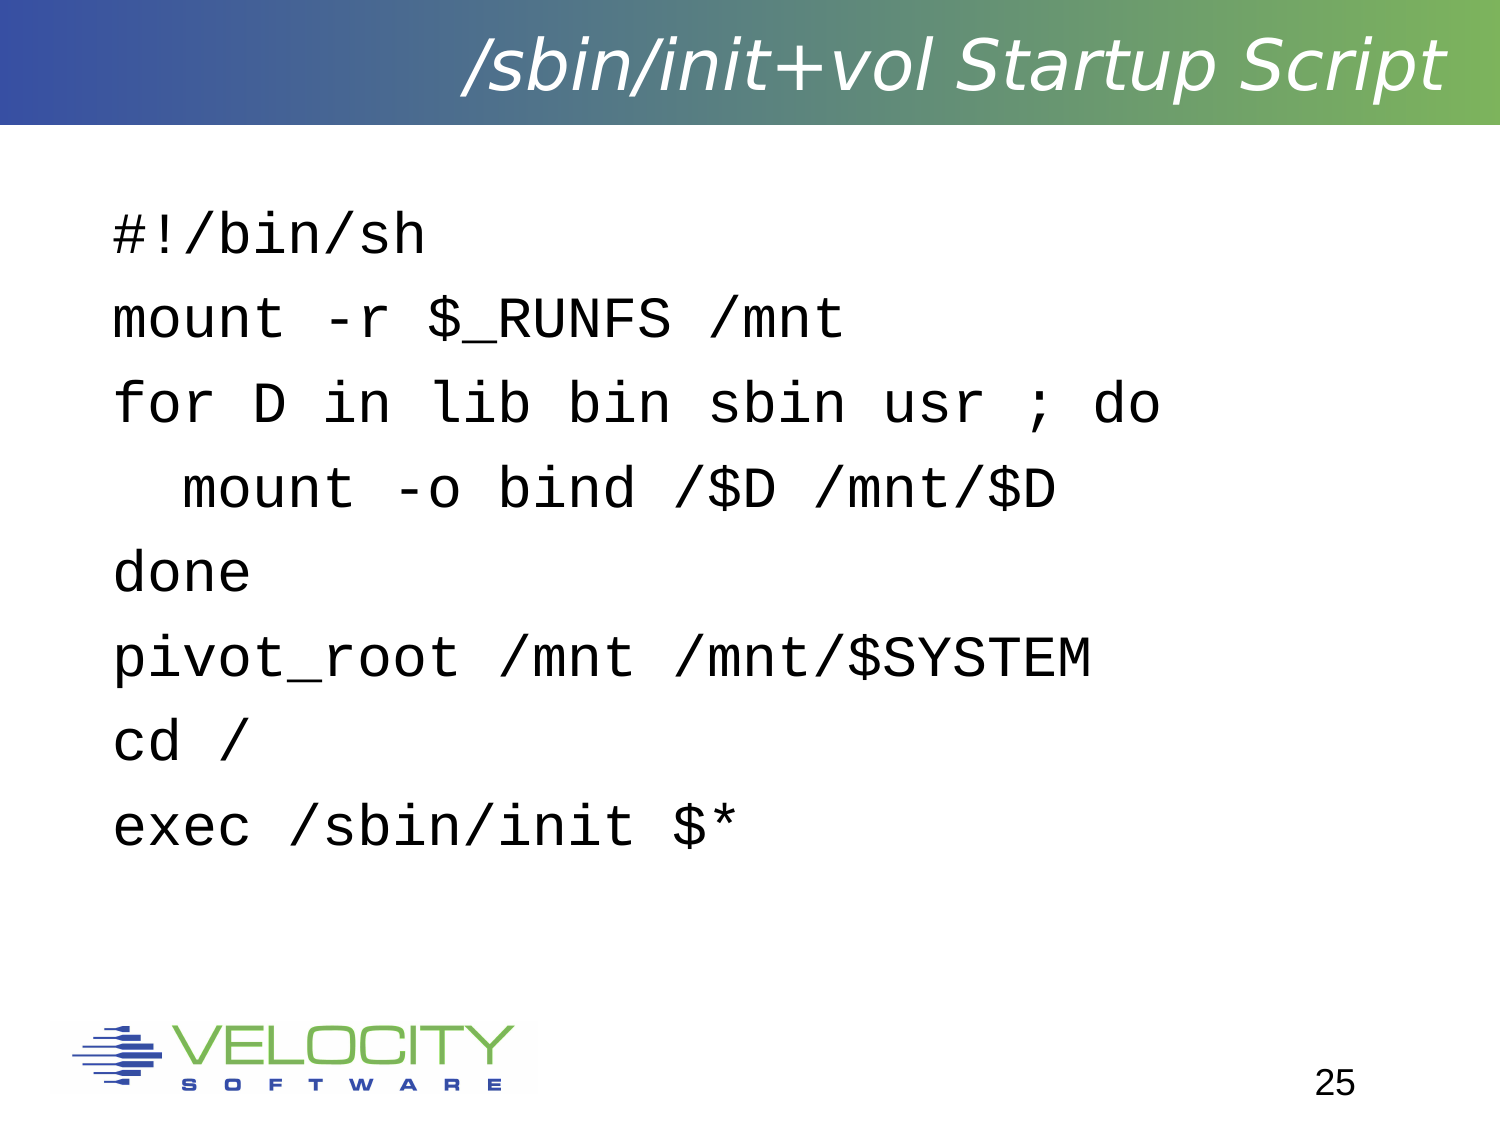

# /sbin/init+vol Startup Script
#!/bin/sh
mount -r $_RUNFS /mnt
for D in lib bin sbin usr ; do
 mount -o bind /$D /mnt/$D
done
pivot_root /mnt /mnt/$SYSTEM
cd /
exec /sbin/init $*
25